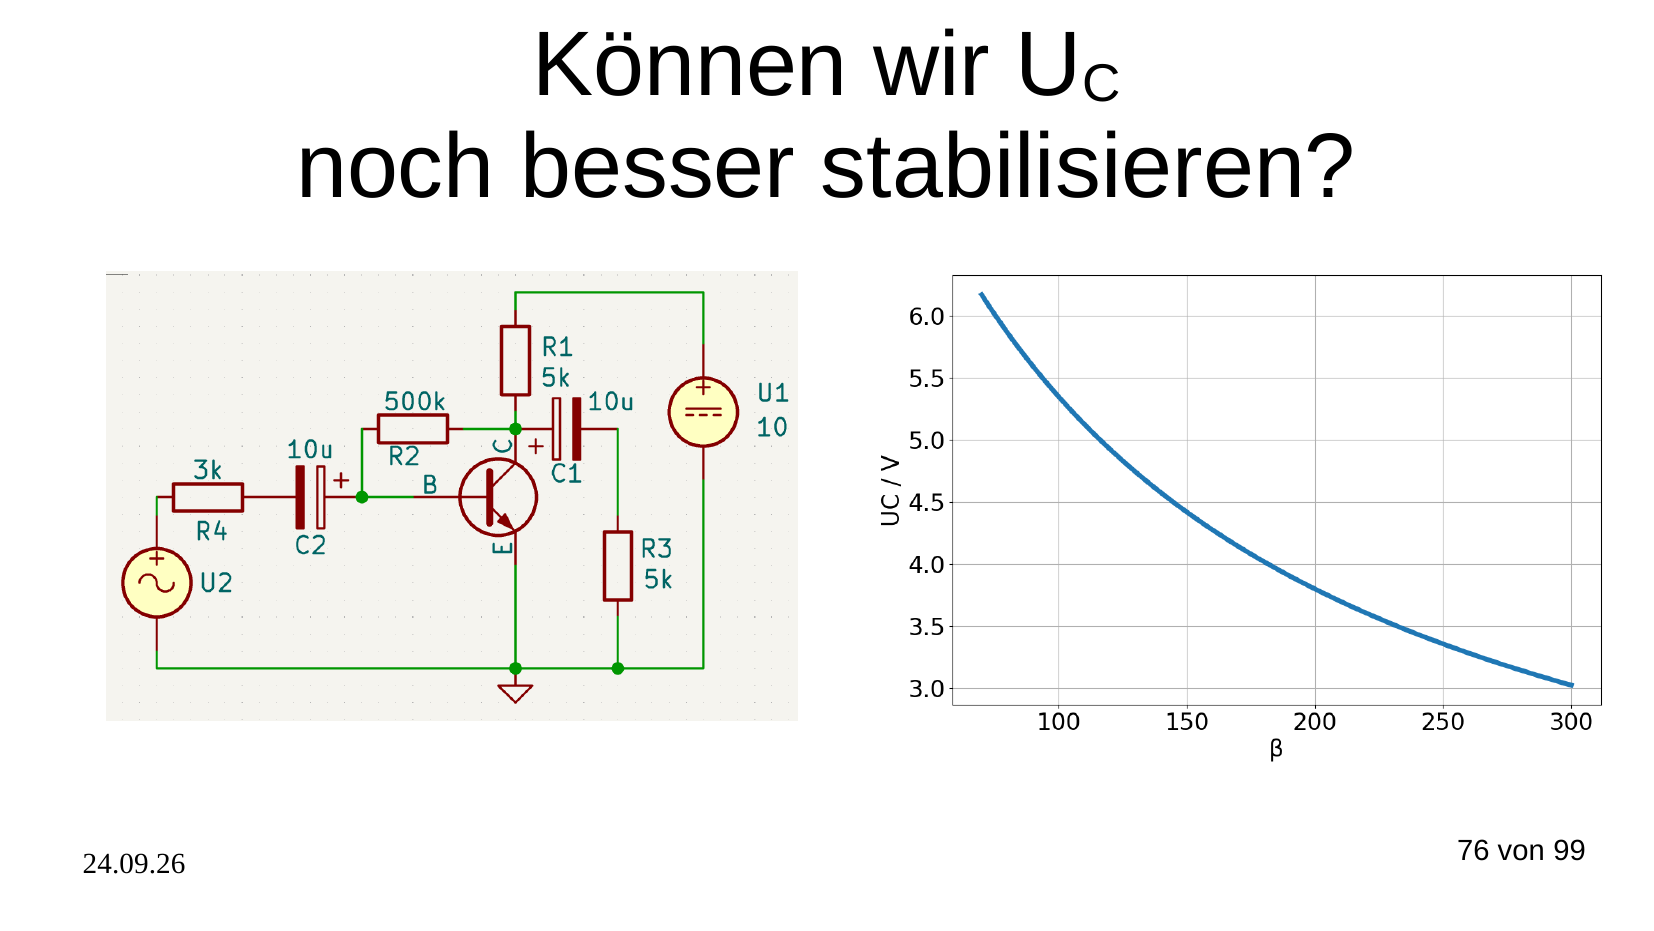

# Können wir UC noch besser stabilisieren?
76